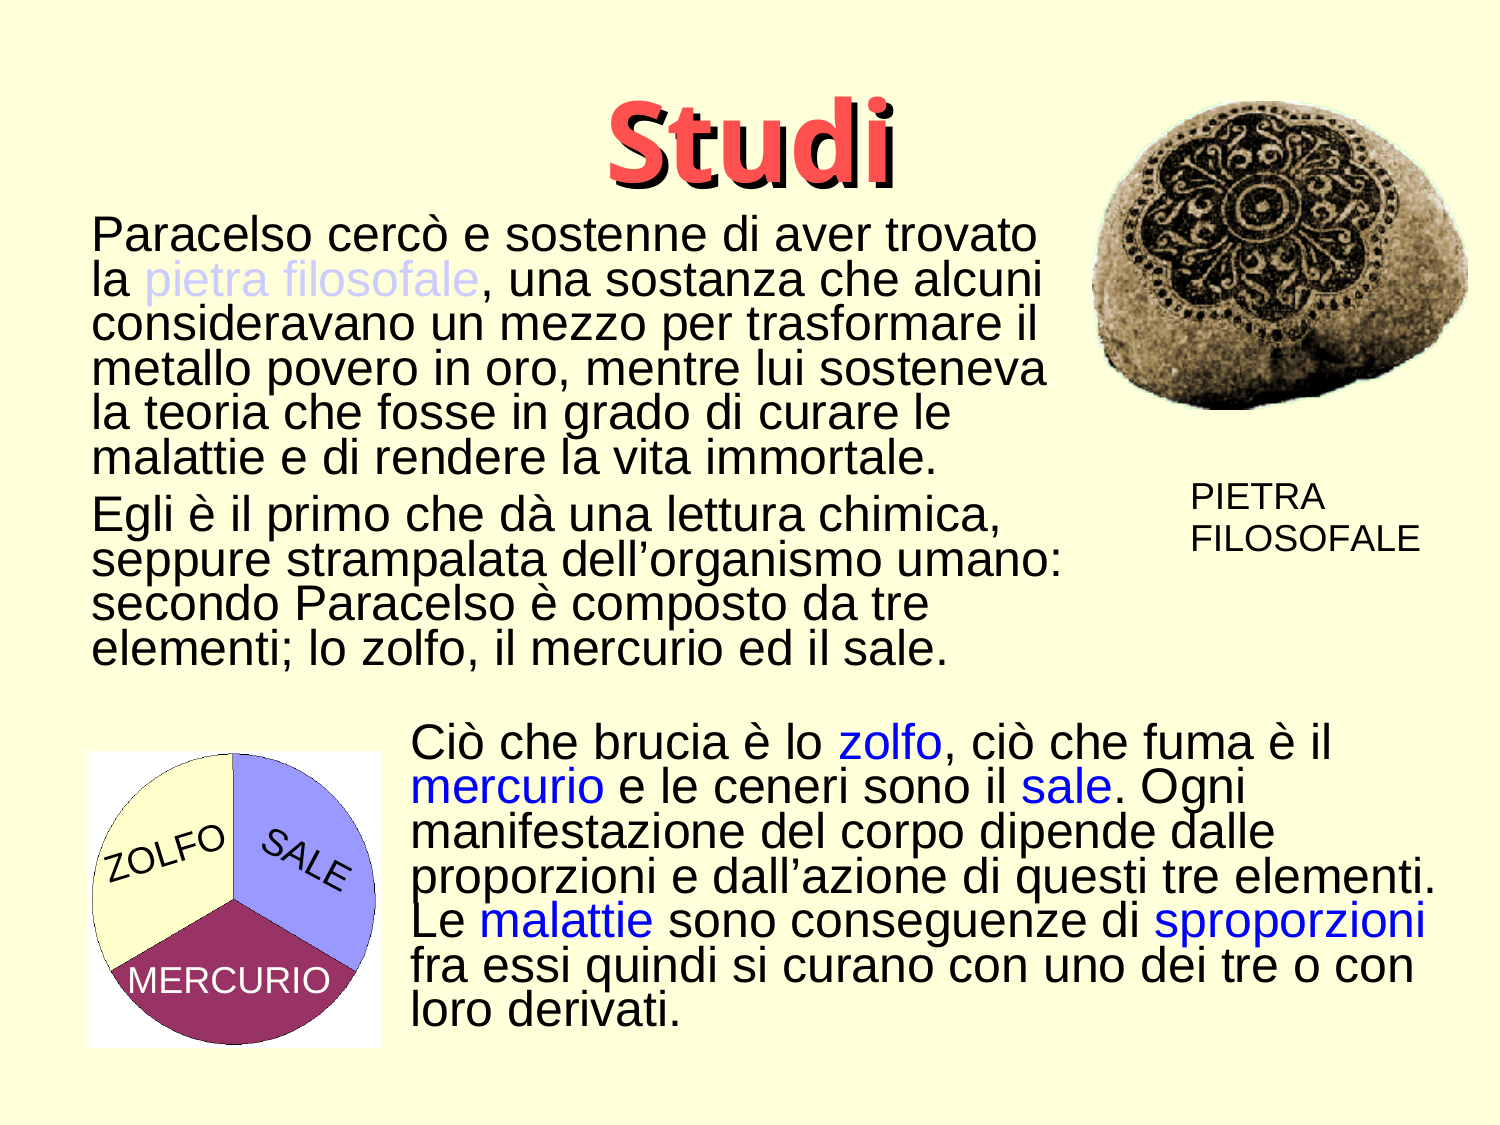

# Studi
Paracelso cercò e sostenne di aver trovato la pietra filosofale, una sostanza che alcuni consideravano un mezzo per trasformare il metallo povero in oro, mentre lui sosteneva la teoria che fosse in grado di curare le malattie e di rendere la vita immortale.
Egli è il primo che dà una lettura chimica, seppure strampalata dell’organismo umano: secondo Paracelso è composto da tre elementi; lo zolfo, il mercurio ed il sale.
PIETRA FILOSOFALE
Ciò che brucia è lo zolfo, ciò che fuma è il mercurio e le ceneri sono il sale. Ogni manifestazione del corpo dipende dalle proporzioni e dall’azione di questi tre elementi. Le malattie sono conseguenze di sproporzioni fra essi quindi si curano con uno dei tre o con loro derivati.
ZOLFO
SALE
MERCURIO